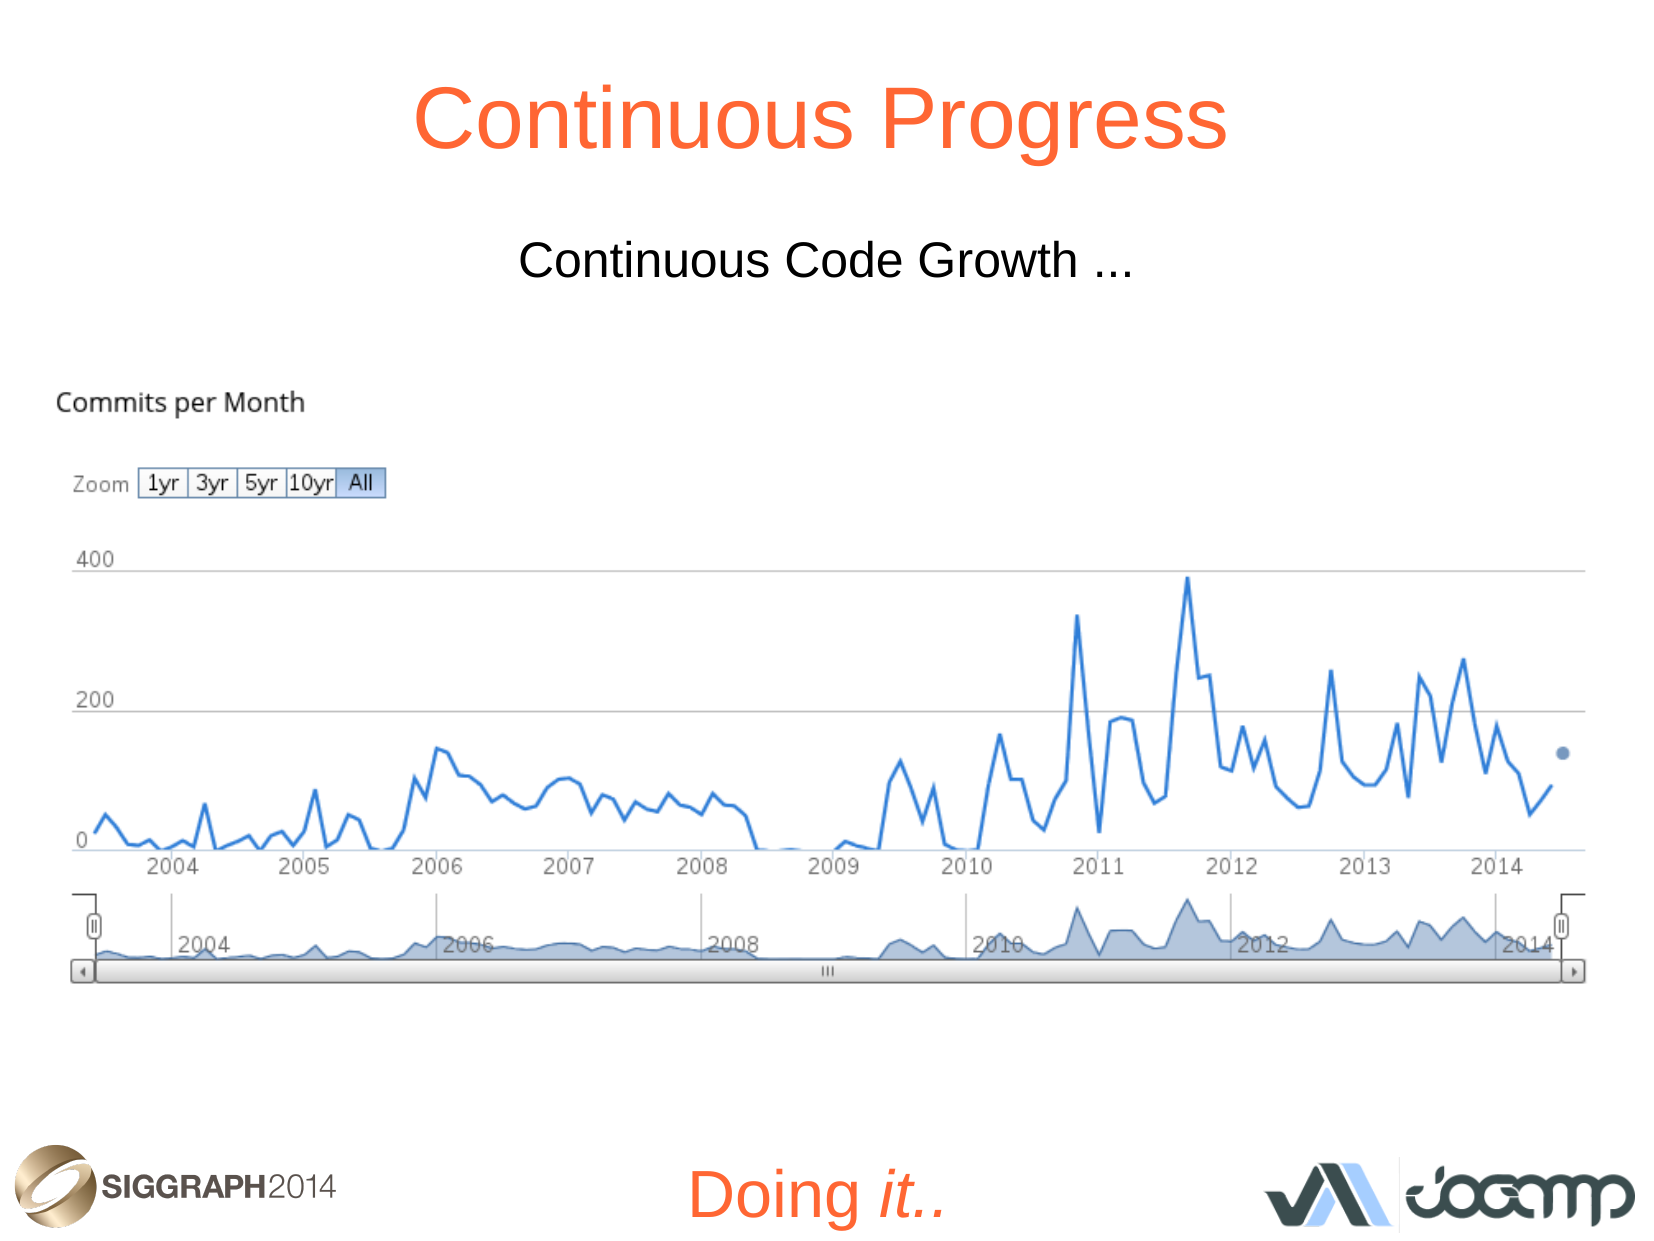

# Continuous Progress
Continuous Code Growth ...
Doing it..